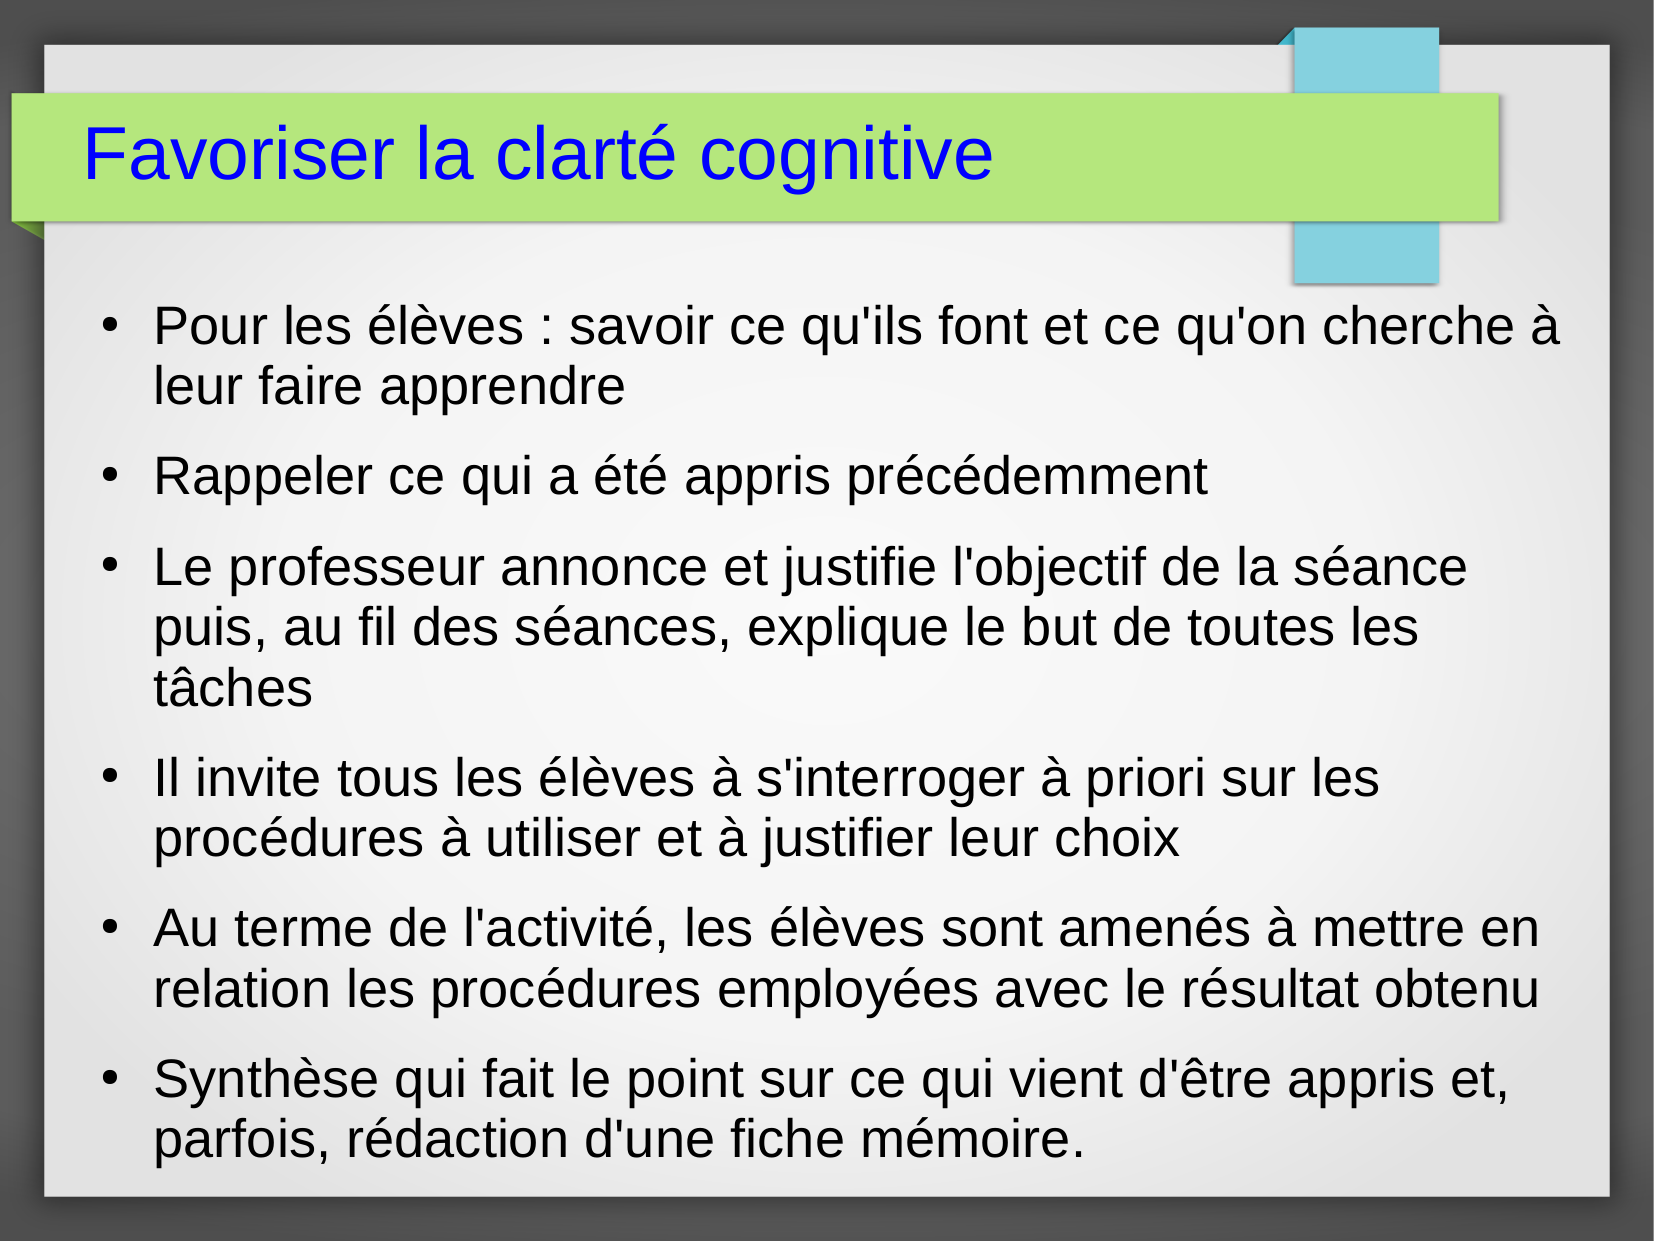

# Favoriser la clarté cognitive
Pour les élèves : savoir ce qu'ils font et ce qu'on cherche à leur faire apprendre
Rappeler ce qui a été appris précédemment
Le professeur annonce et justifie l'objectif de la séance puis, au fil des séances, explique le but de toutes les tâches
Il invite tous les élèves à s'interroger à priori sur les procédures à utiliser et à justifier leur choix
Au terme de l'activité, les élèves sont amenés à mettre en relation les procédures employées avec le résultat obtenu
Synthèse qui fait le point sur ce qui vient d'être appris et, parfois, rédaction d'une fiche mémoire.